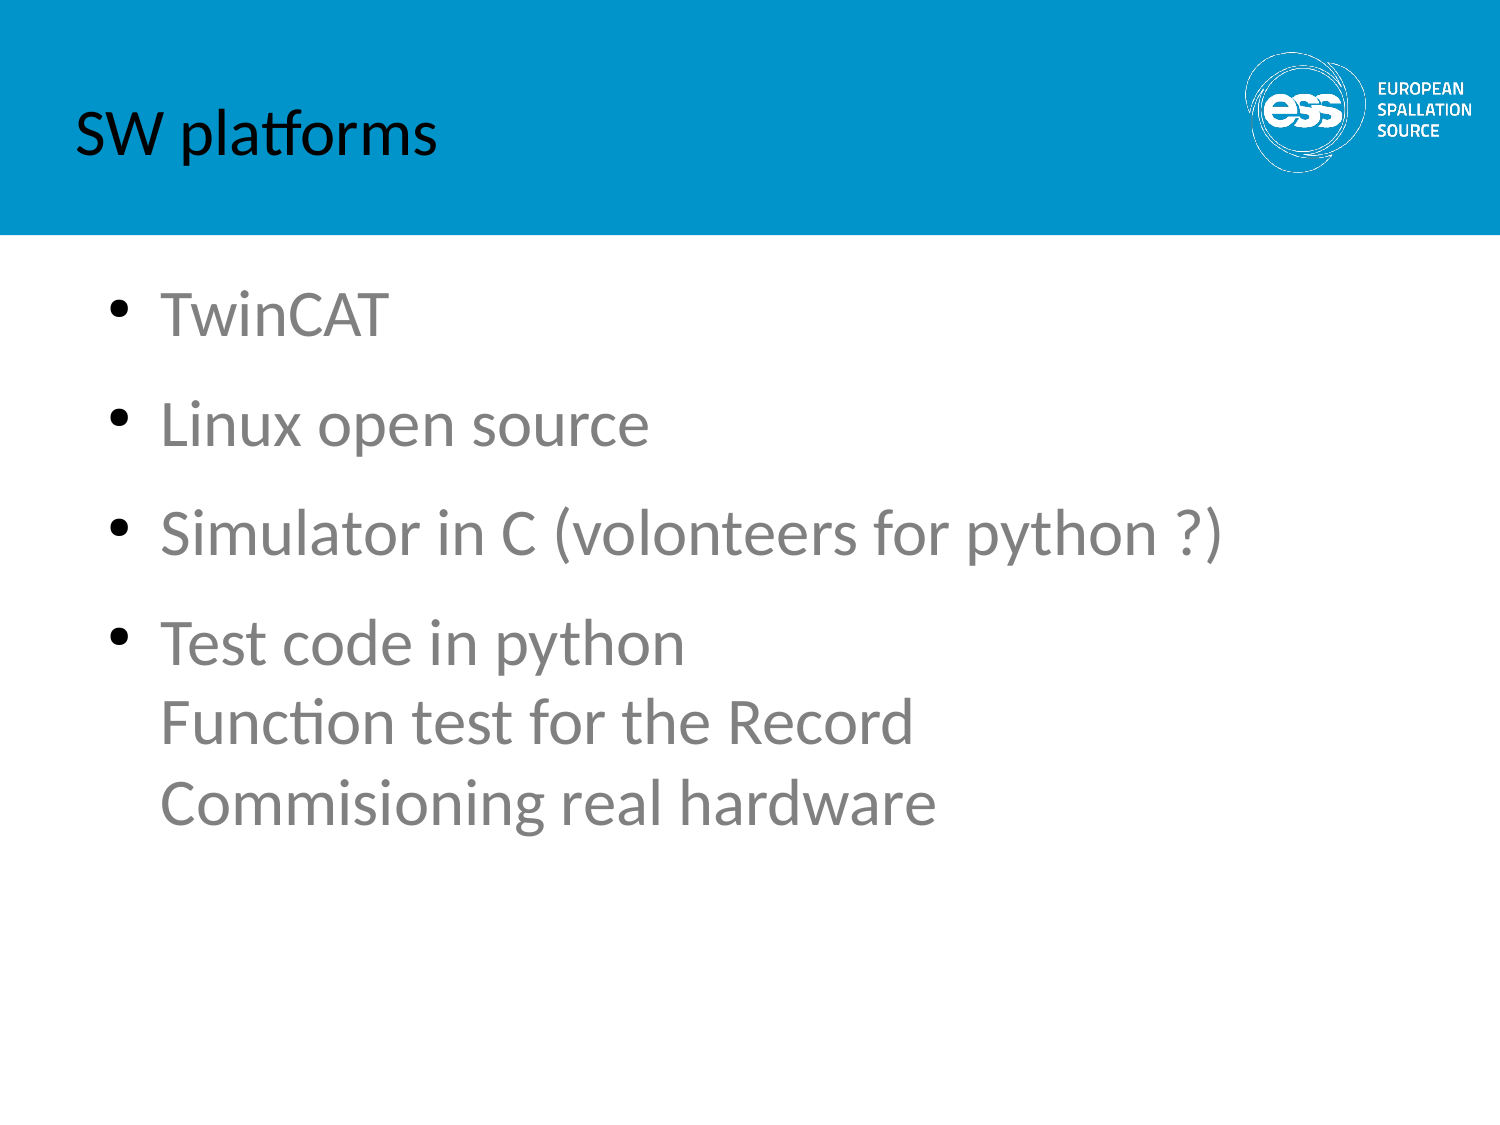

# SW platforms
TwinCAT
Linux open source
Simulator in C (volonteers for python ?)
Test code in python
Function test for the Record
Commisioning real hardware